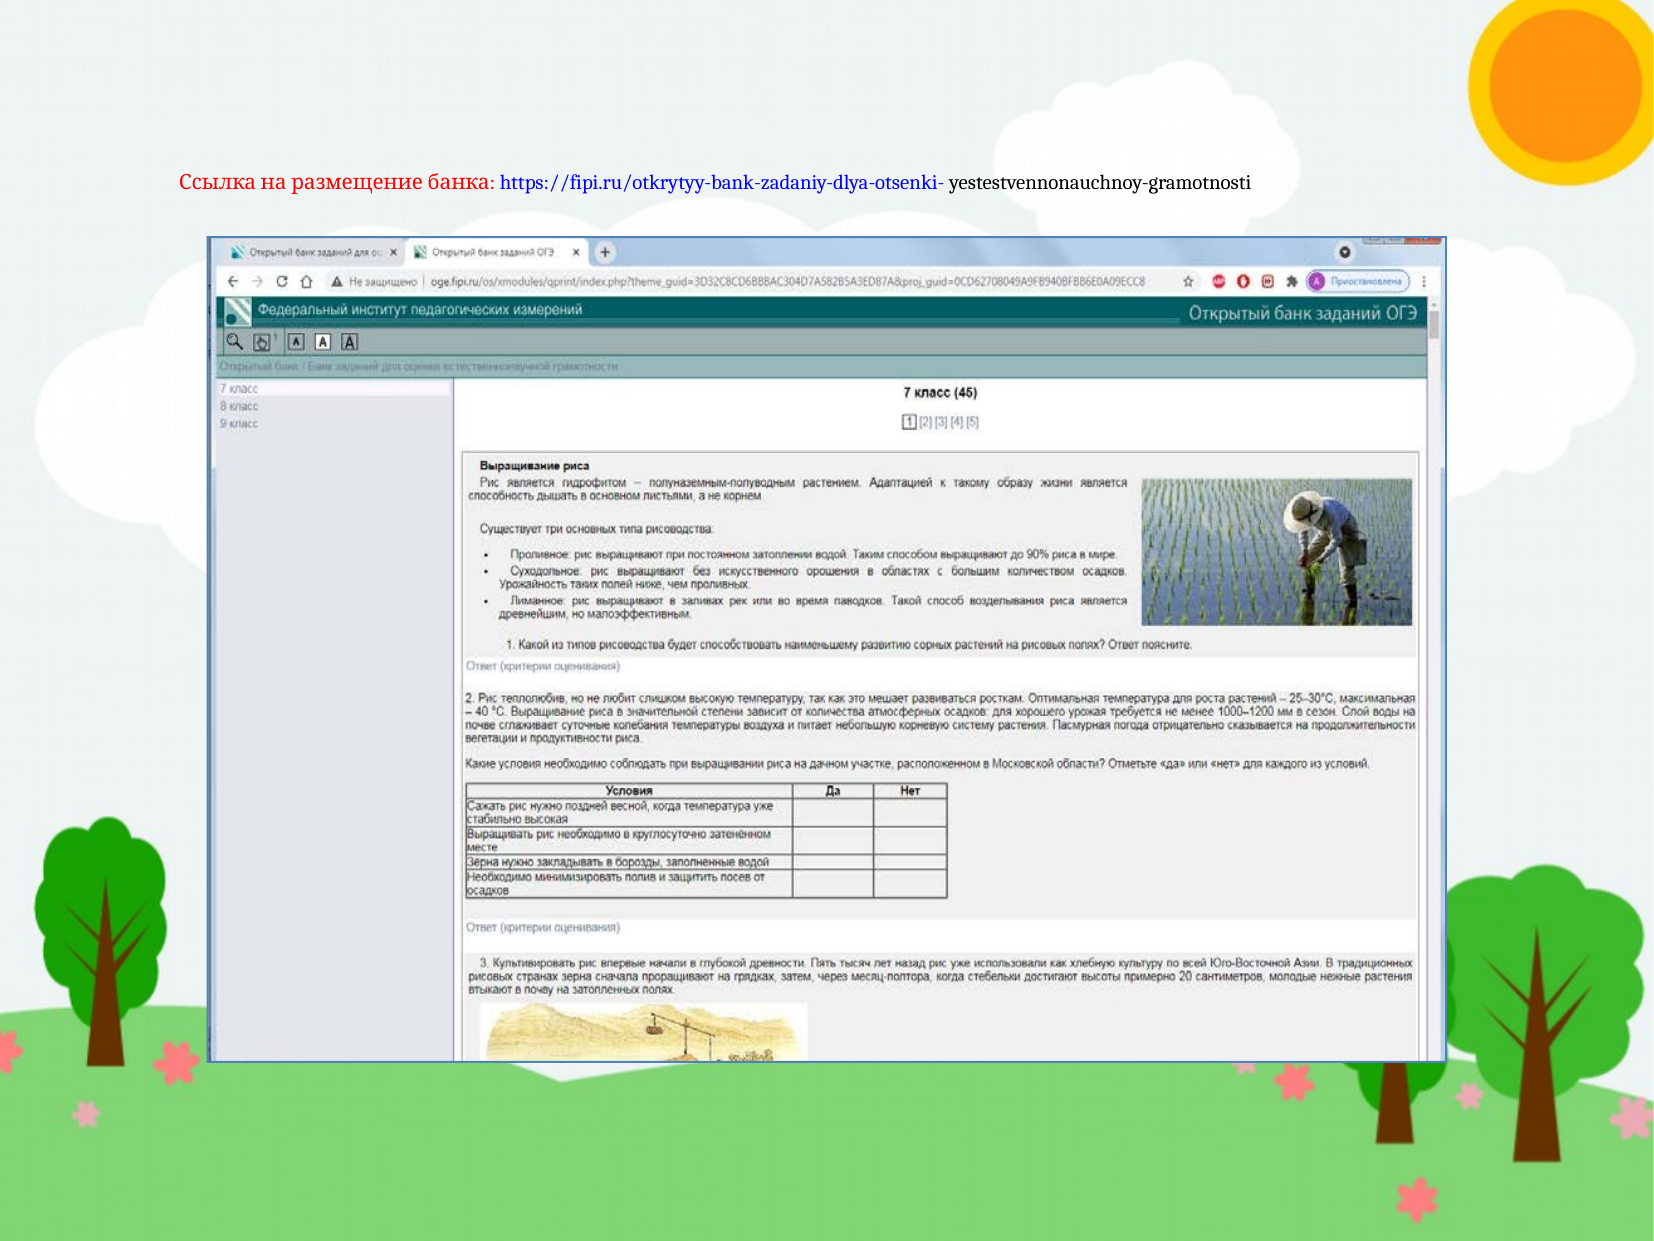

# Ссылка на размещение банка: https://fipi.ru/otkrytyy-bank-zadaniy-dlya-otsenki- yestestvennonauchnoy-gramotnosti